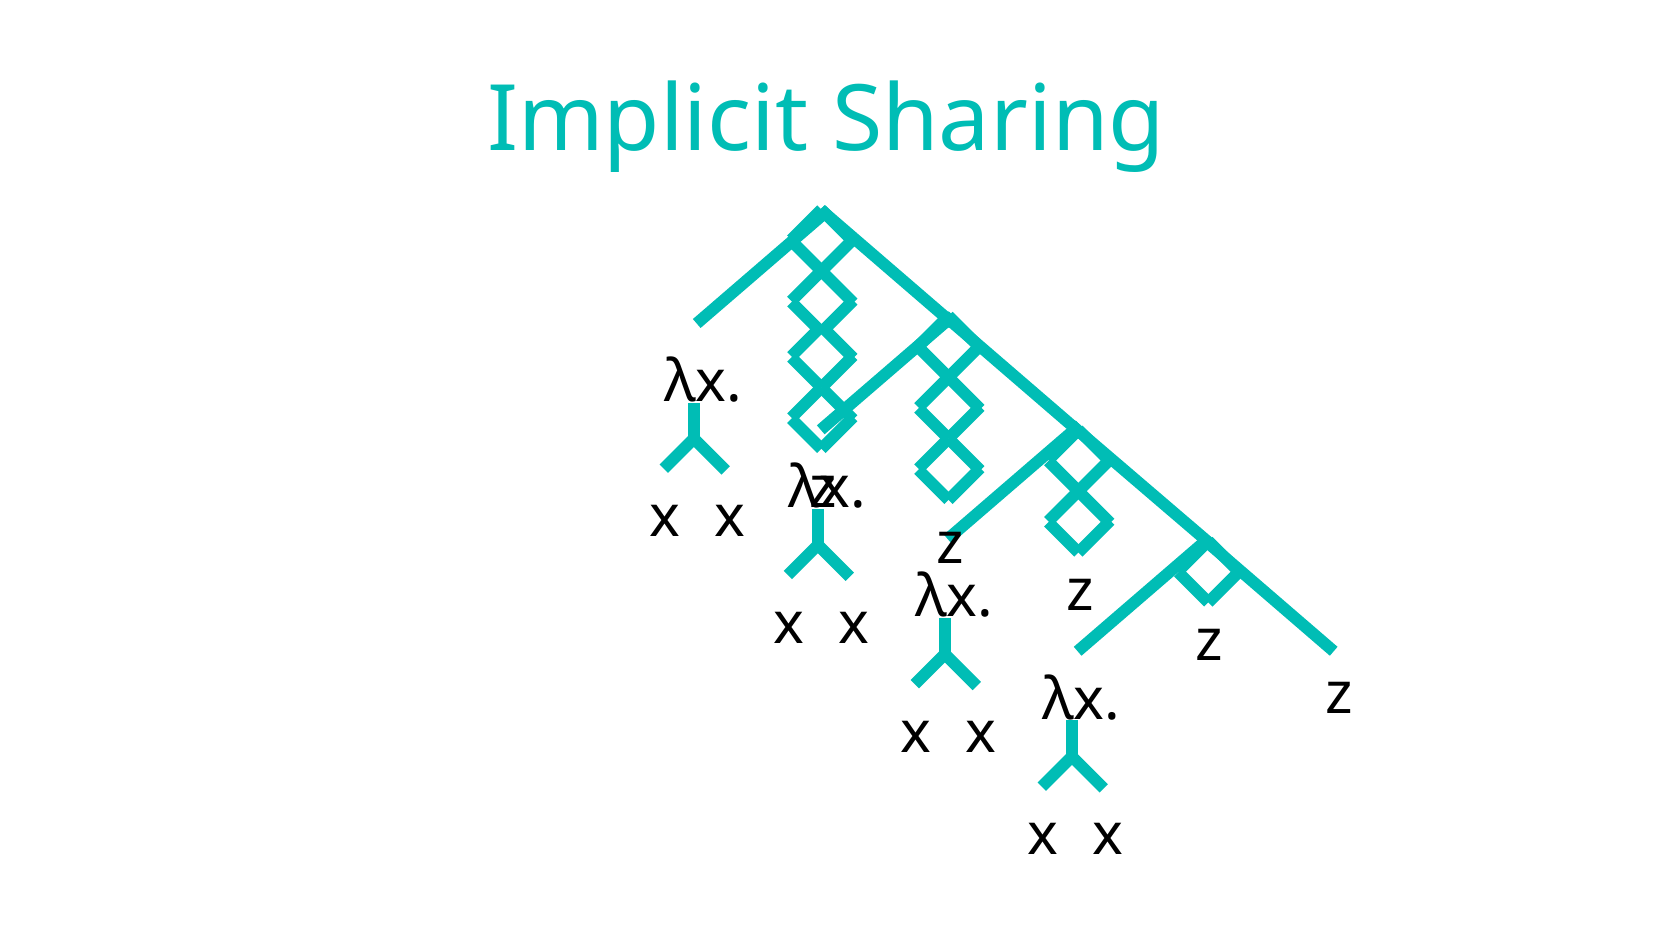

# Implicit Sharing
λx.
x
x
λx.
x
x
z
z
z
λx.
x
x
z
z
λx.
x
x